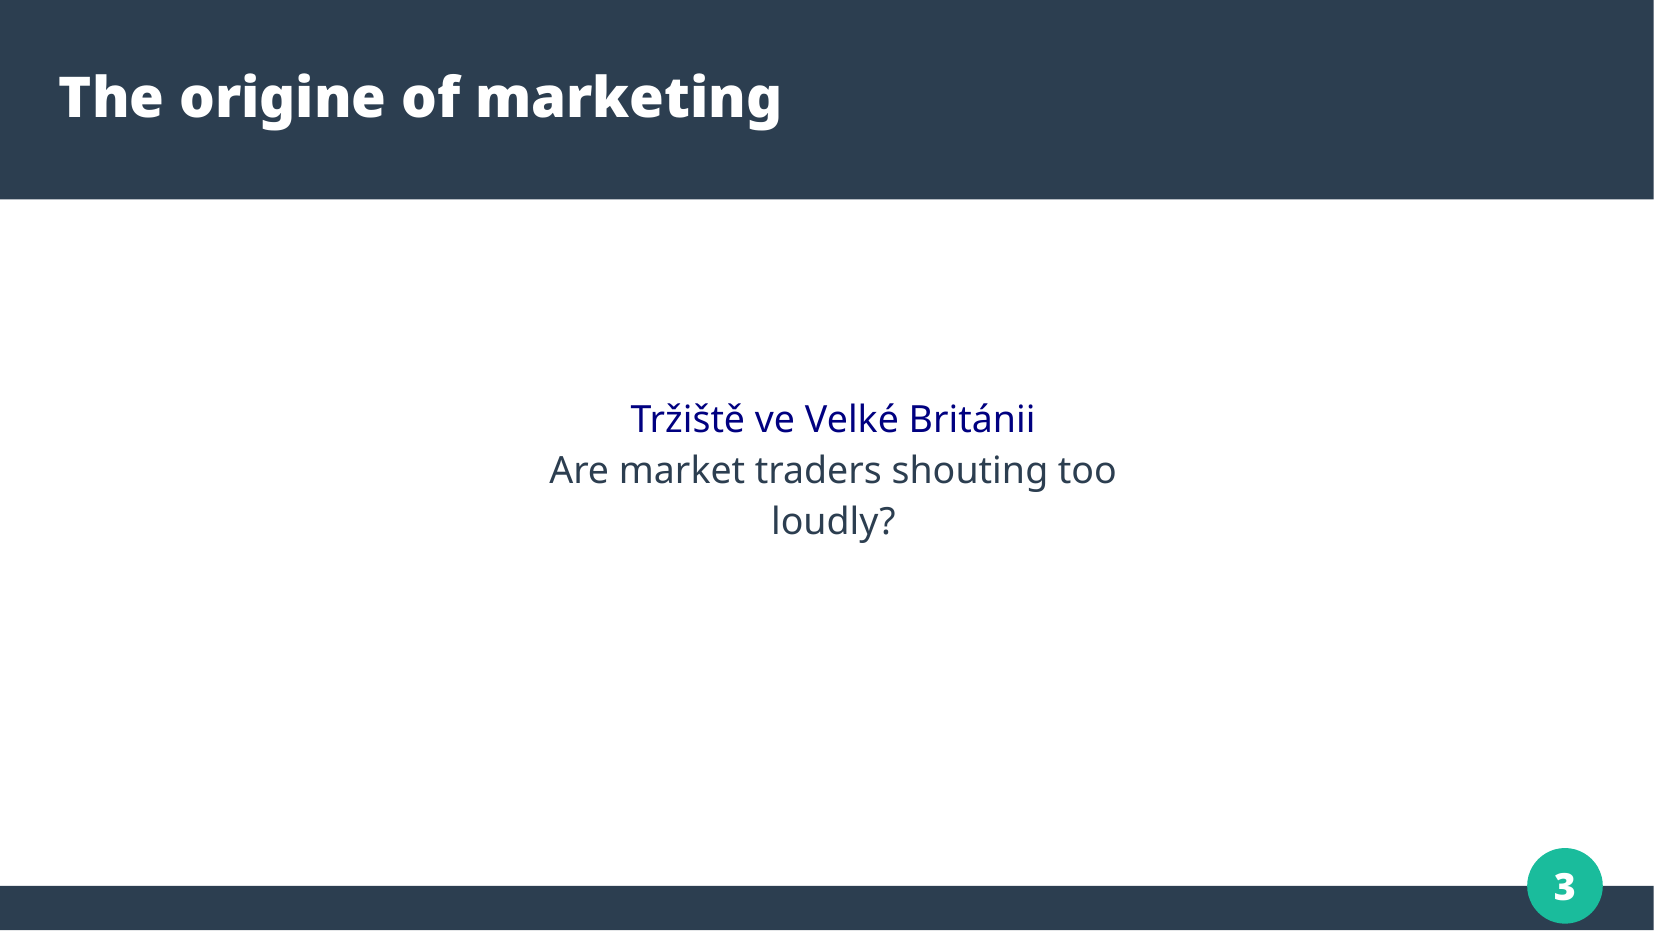

# The origine of marketing
Tržiště ve Velké Británii
Are market traders shouting too loudly?